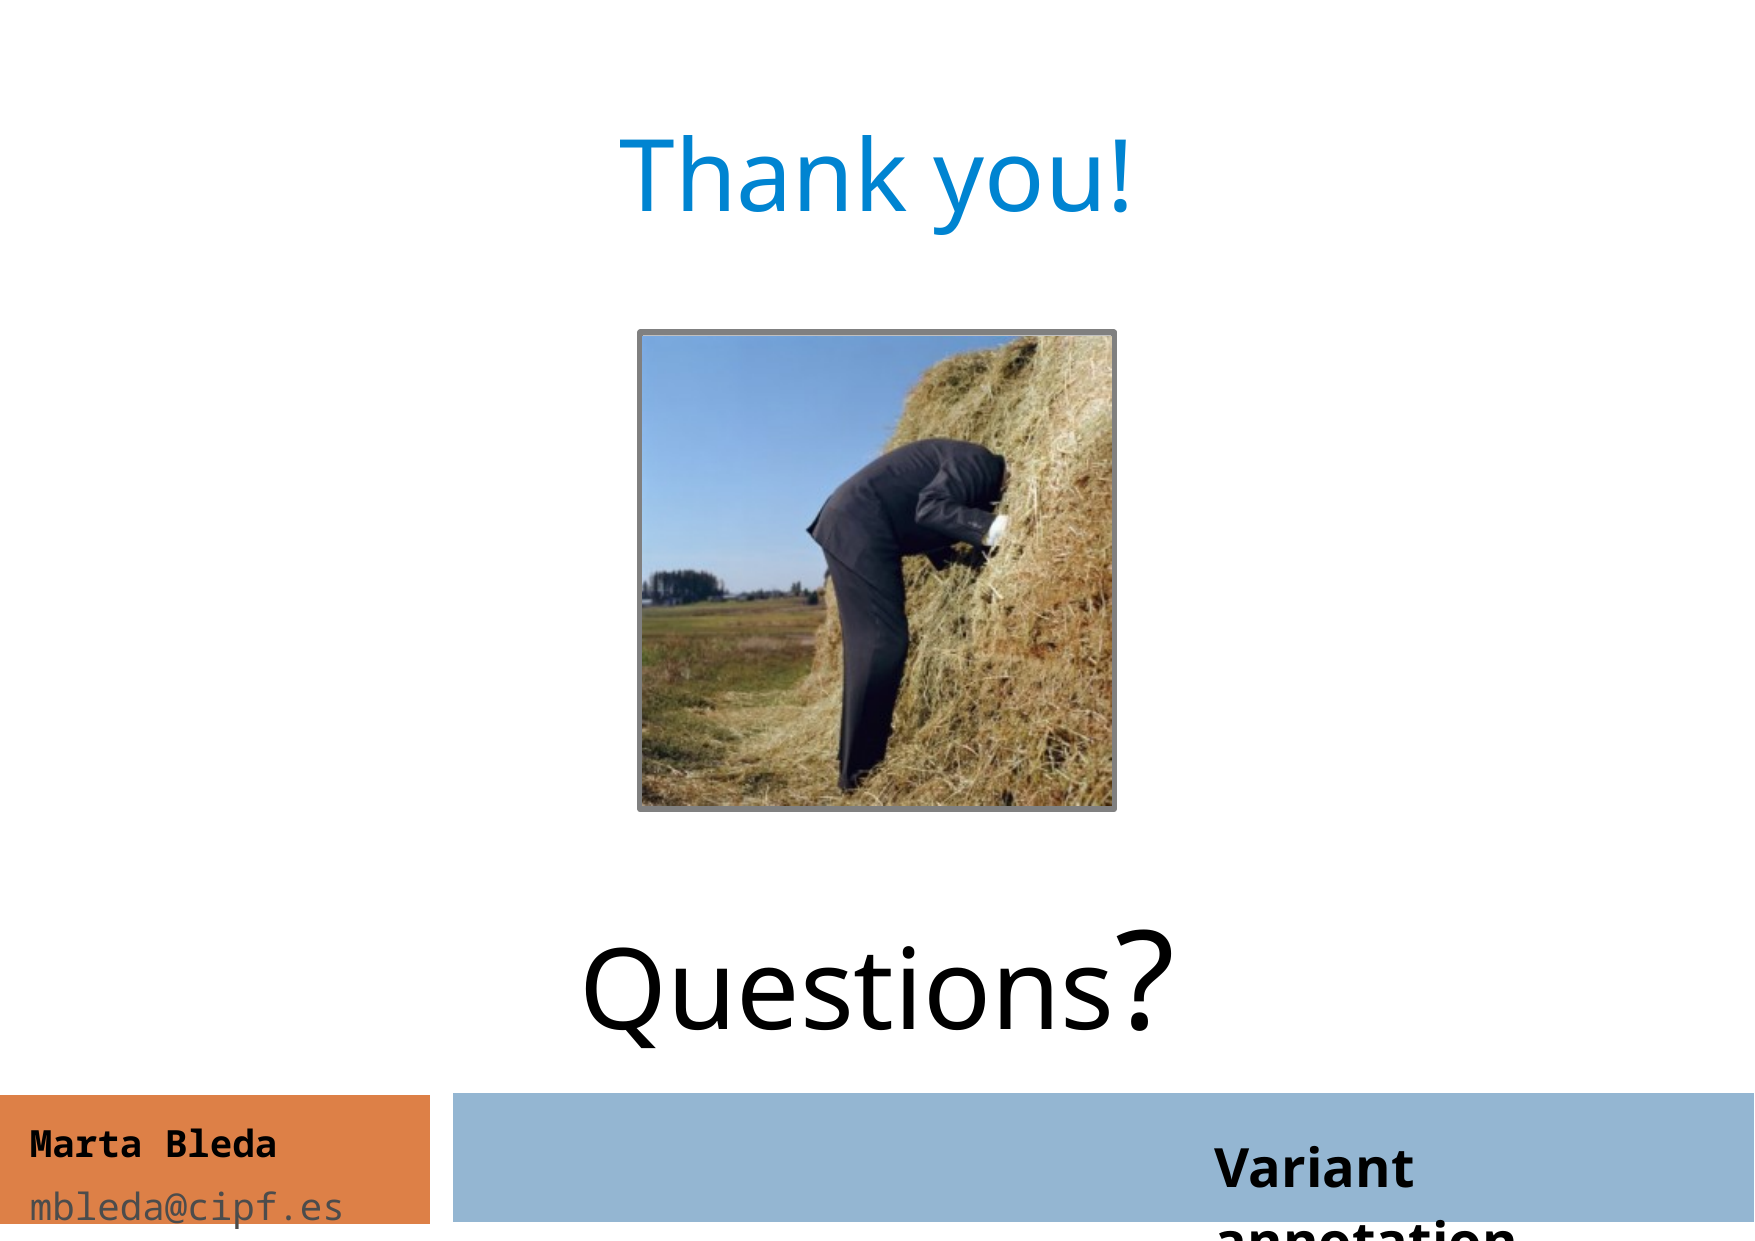

Thank you!
# Questions?
Marta Bleda
mbleda@cipf.es
Variant annotation